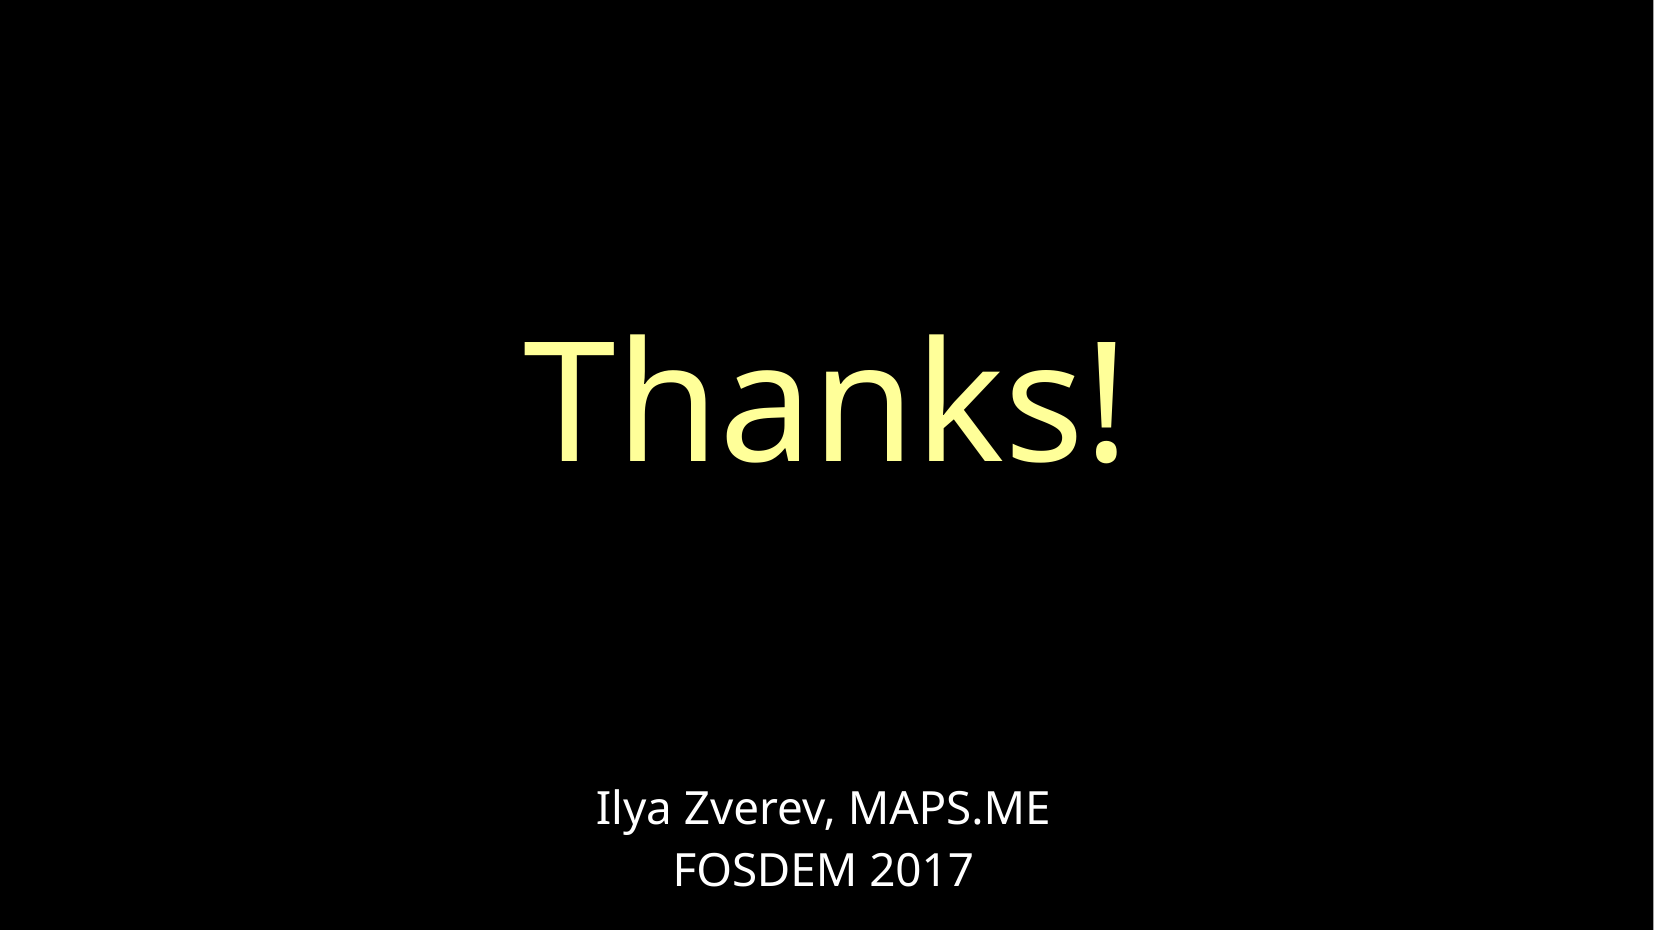

# Thanks!
Ilya Zverev, MAPS.ME
FOSDEM 2017